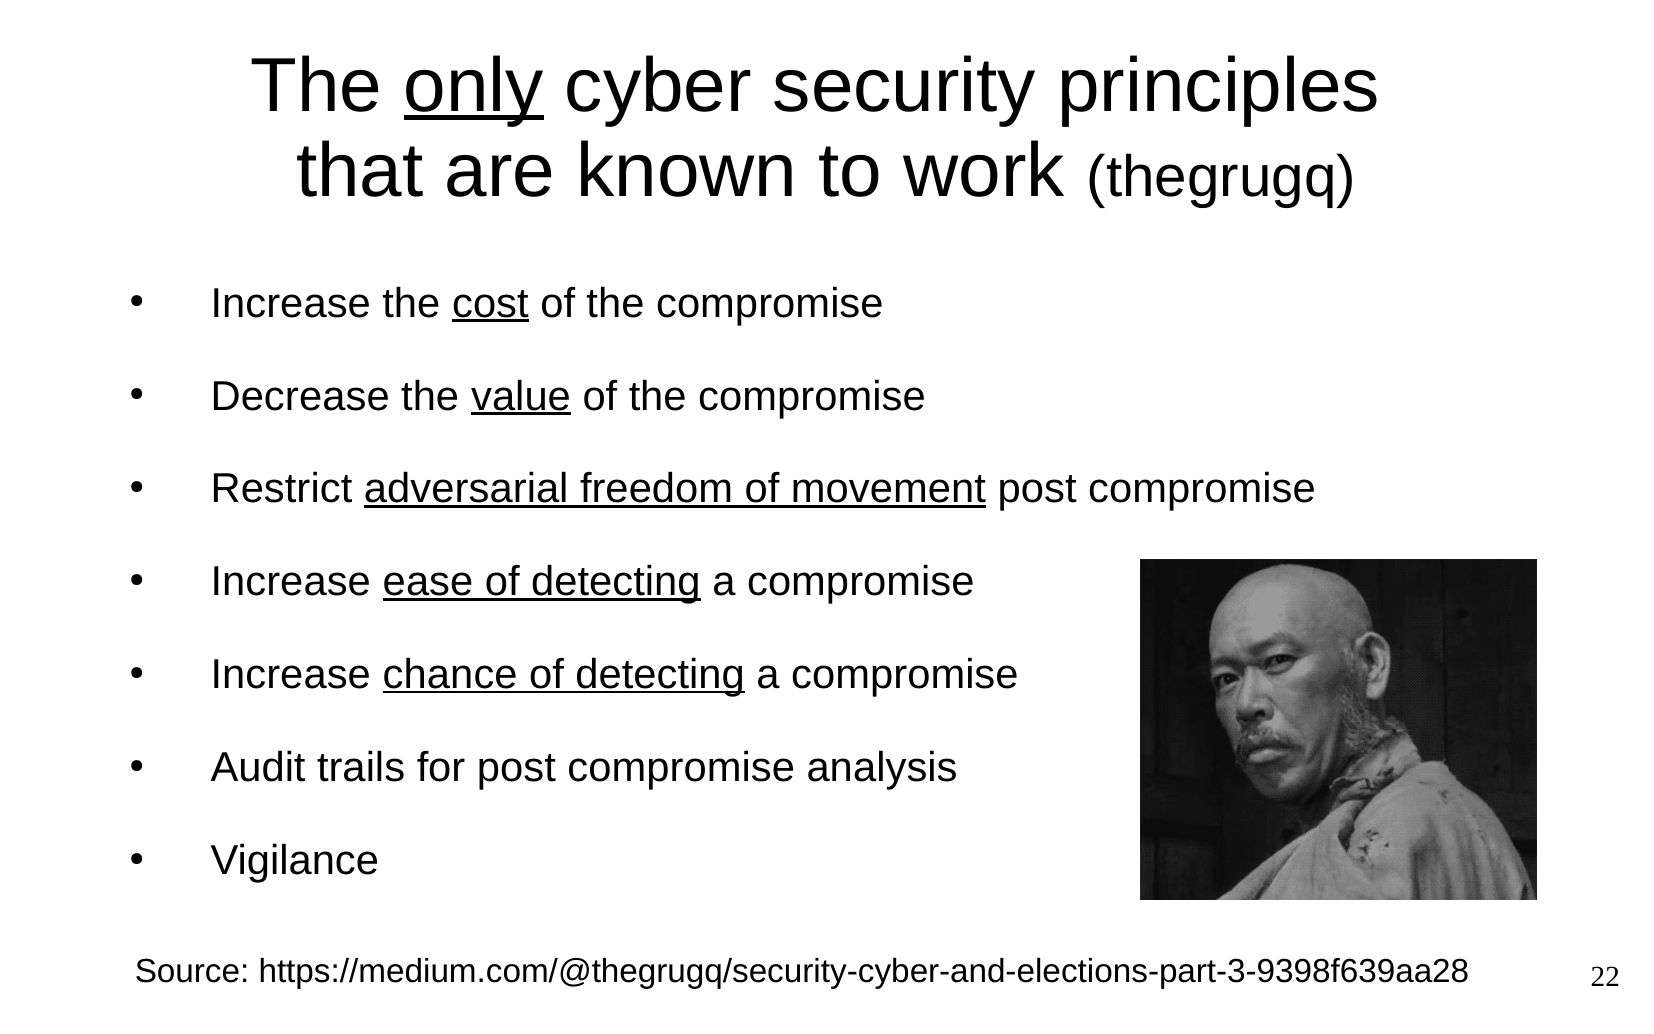

# The only cyber security principles that are known to work (thegrugq)
 Increase the cost of the compromise
 Decrease the value of the compromise
 Restrict adversarial freedom of movement post compromise
 Increase ease of detecting a compromise
 Increase chance of detecting a compromise
 Audit trails for post compromise analysis
 Vigilance
Source: https://medium.com/@thegrugq/security-cyber-and-elections-part-3-9398f639aa28